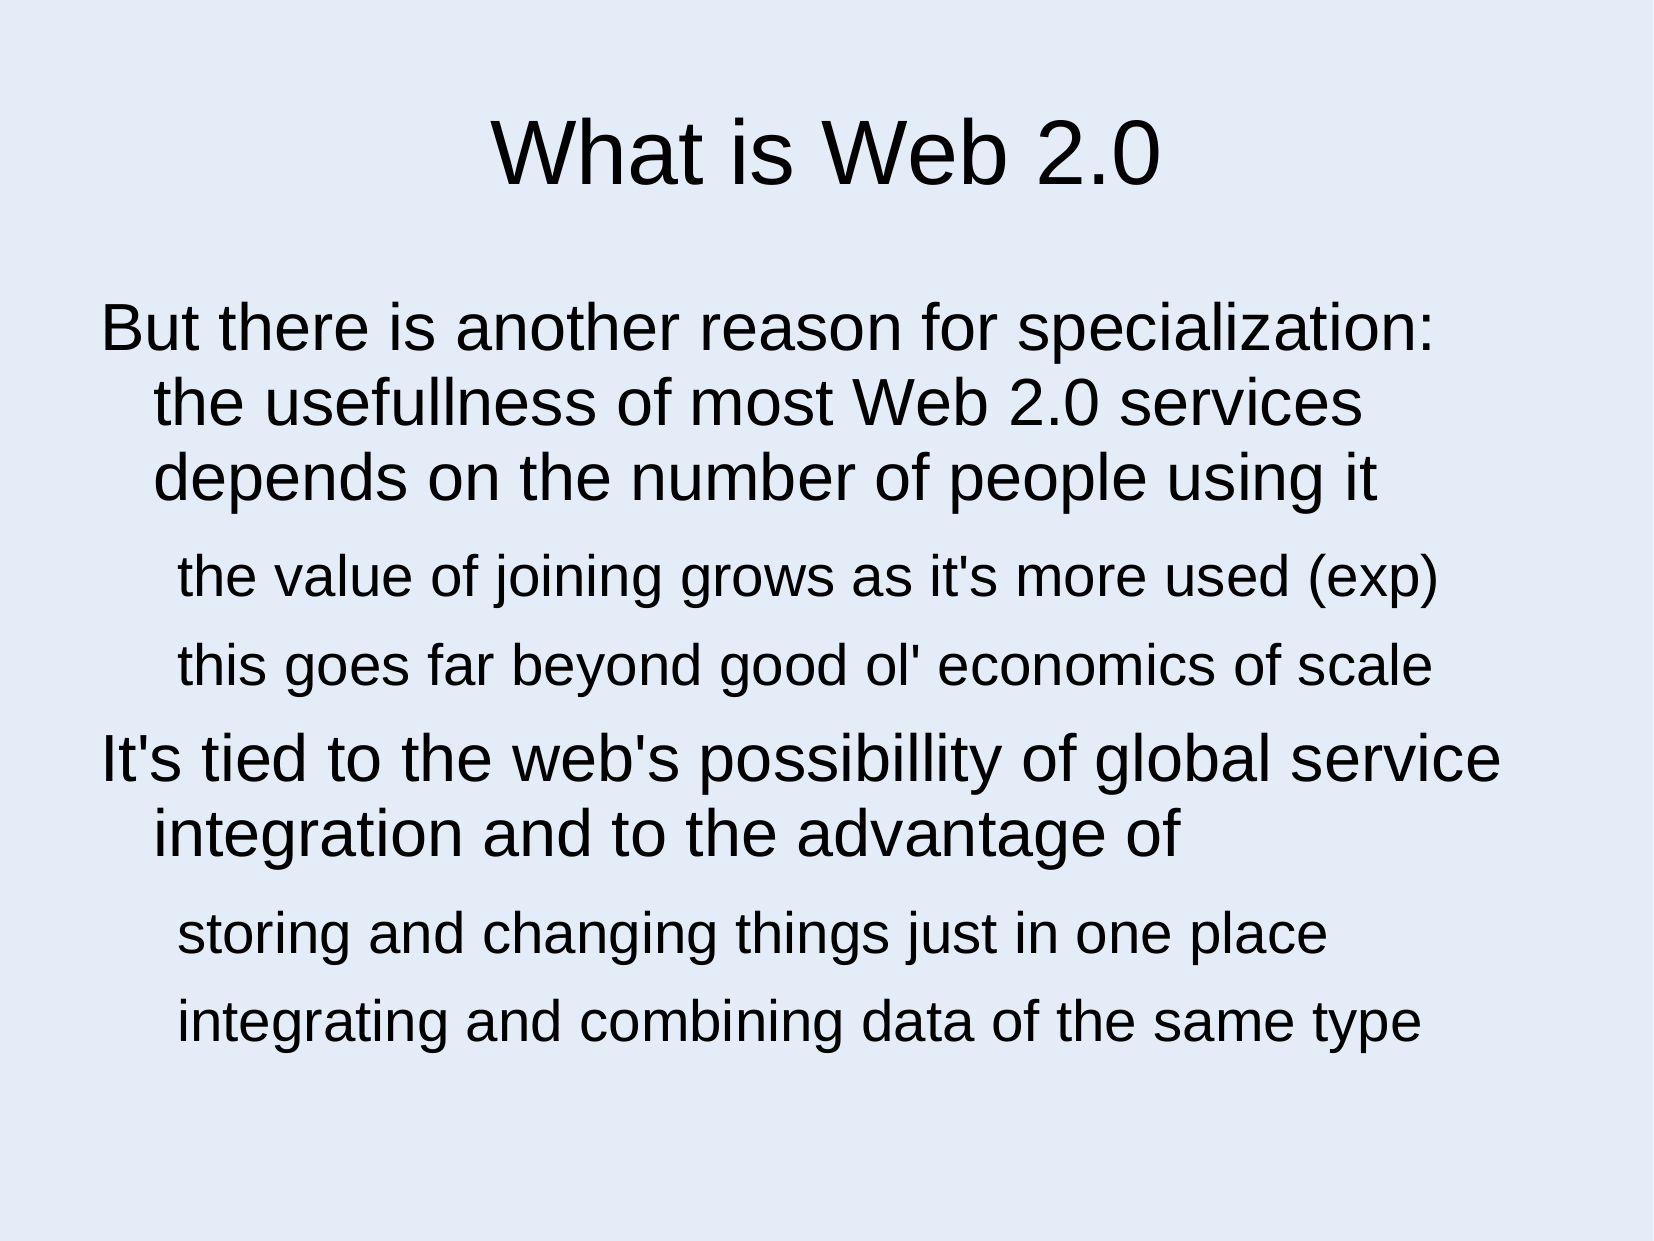

# What is Web 2.0
But there is another reason for specialization:
the usefullness of most Web 2.0 services depends on the number of people using it
the value of joining grows as it's more used (exp)
this goes far beyond good ol' economics of scale
It's tied to the web's possibillity of global service integration and to the advantage of
storing and changing things just in one place
integrating and combining data of the same type